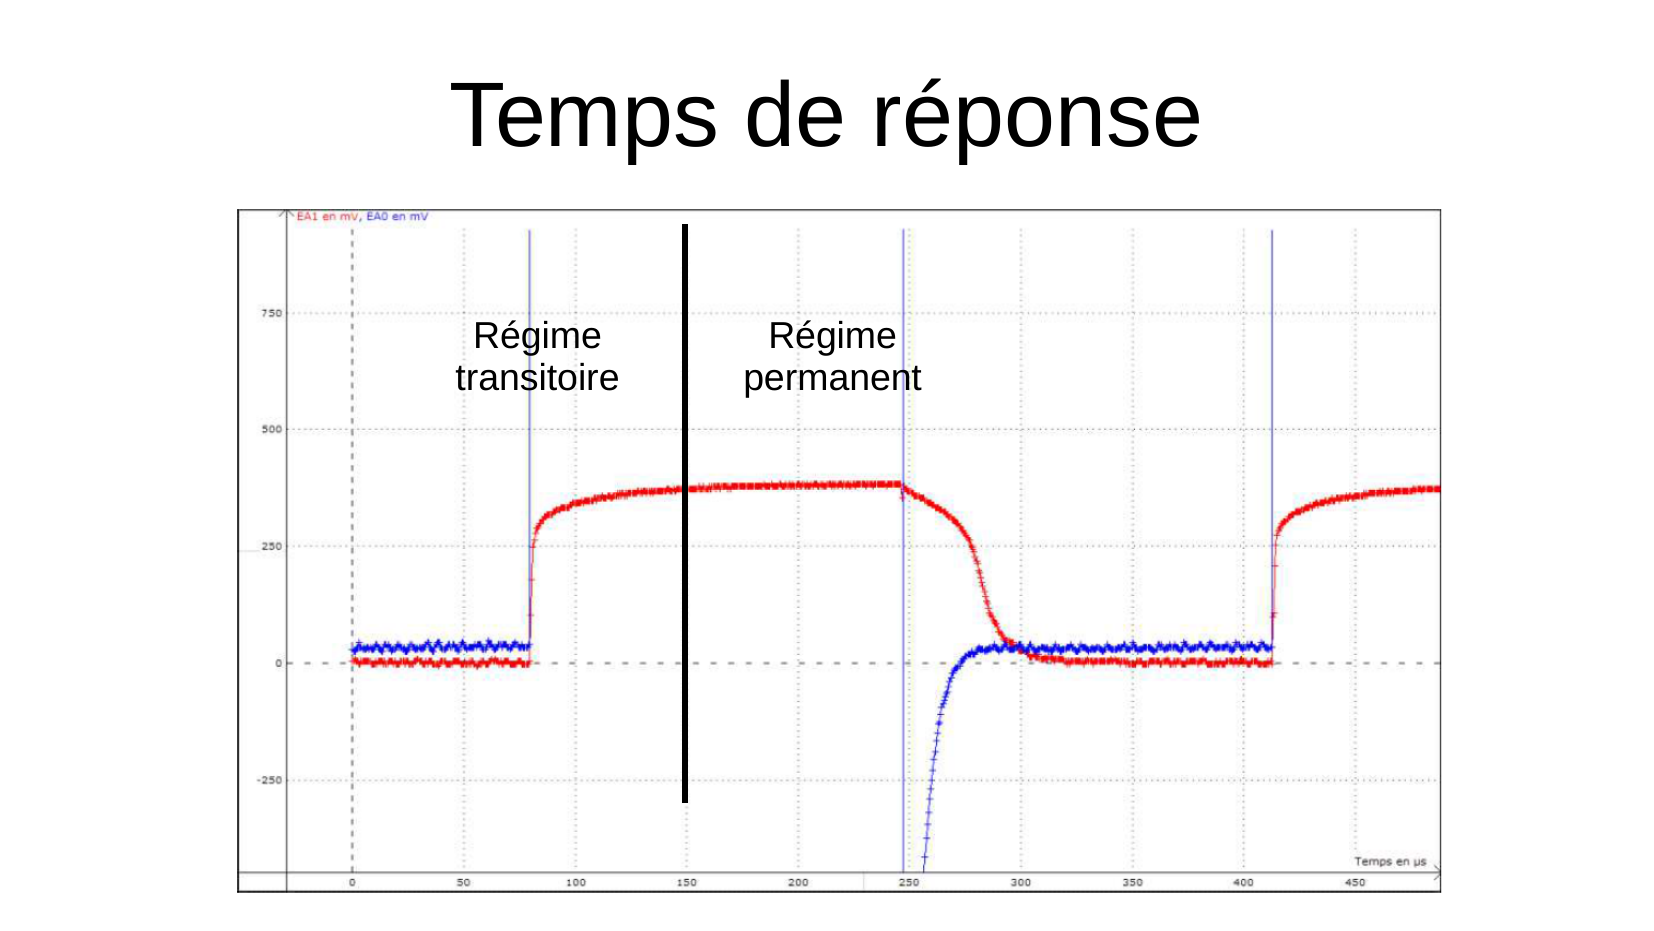

# Temps de réponse
Régime transitoire
Régime permanent